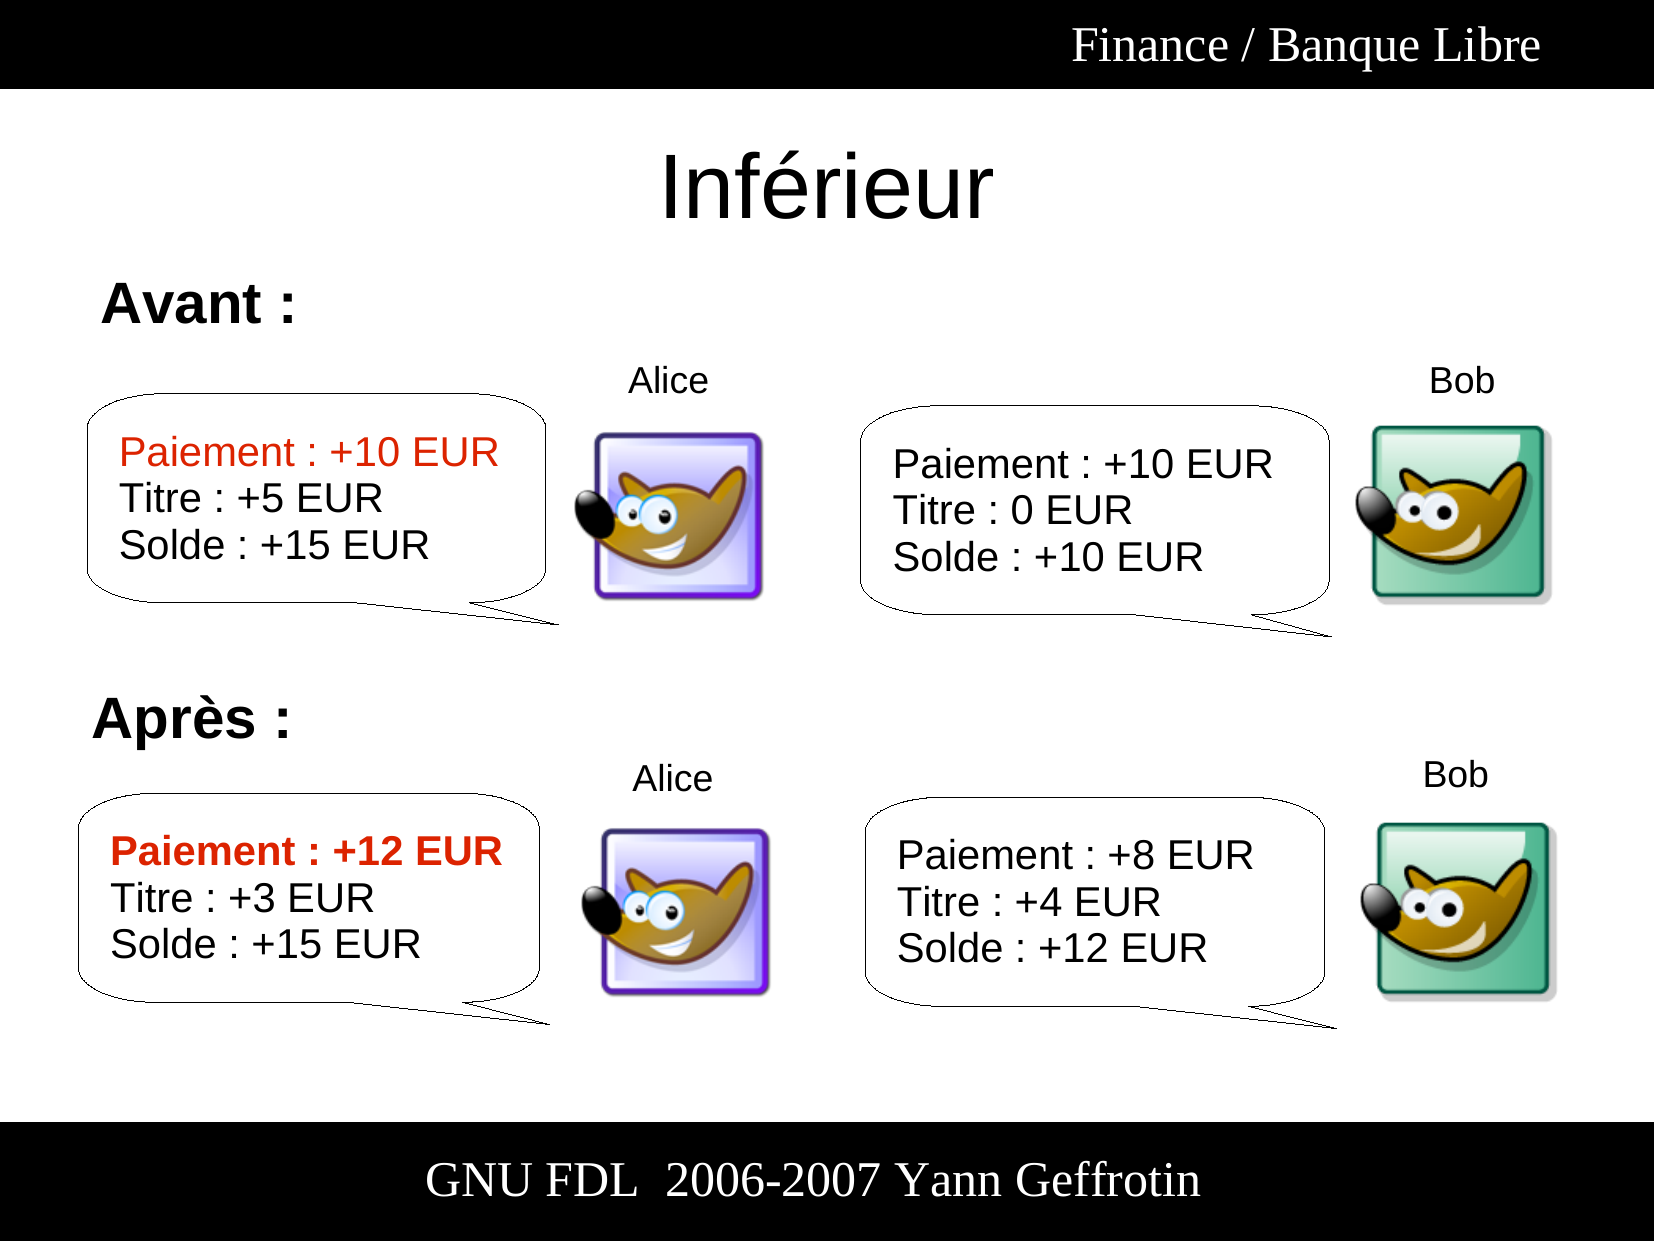

# Inférieur
Avant :
Alice
Bob
Paiement : +10 EUR
Titre : +5 EUR
Solde : +15 EUR
Paiement : +10 EUR
Titre : 0 EUR
Solde : +10 EUR
Après :
Bob
Alice
Paiement : +12 EUR
Titre : +3 EUR
Solde : +15 EUR
Paiement : +8 EUR
Titre : +4 EUR
Solde : +12 EUR